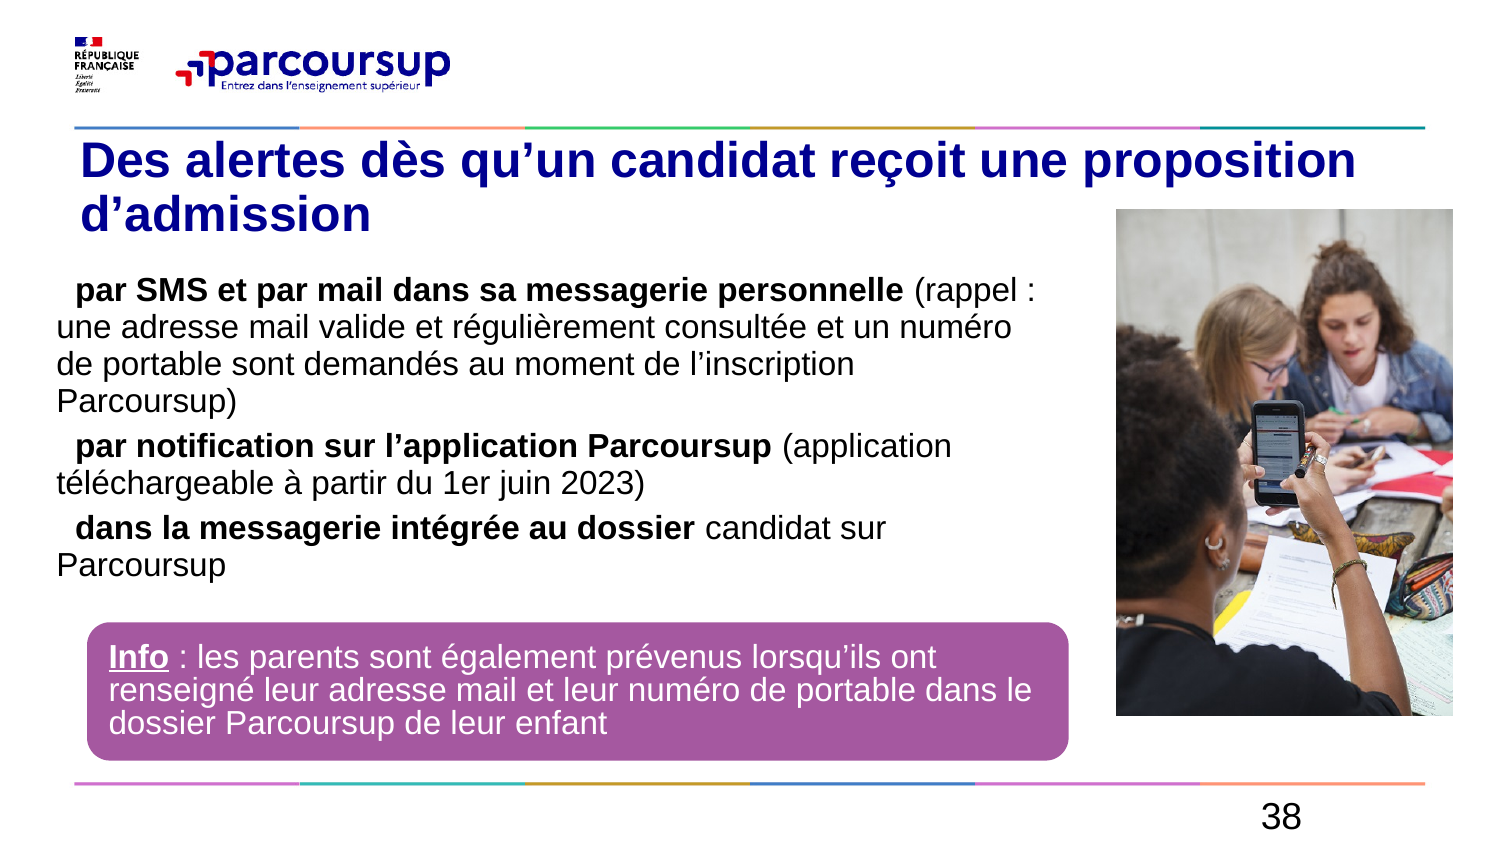

# Des alertes dès qu’un candidat reçoit une proposition d’admission
par SMS et par mail dans sa messagerie personnelle (rappel : une adresse mail valide et régulièrement consultée et un numéro de portable sont demandés au moment de l’inscription Parcoursup)
par notification sur l’application Parcoursup (application téléchargeable à partir du 1er juin 2023)
dans la messagerie intégrée au dossier candidat sur Parcoursup
Info : les parents sont également prévenus lorsqu’ils ont renseigné leur adresse mail et leur numéro de portable dans le dossier Parcoursup de leur enfant